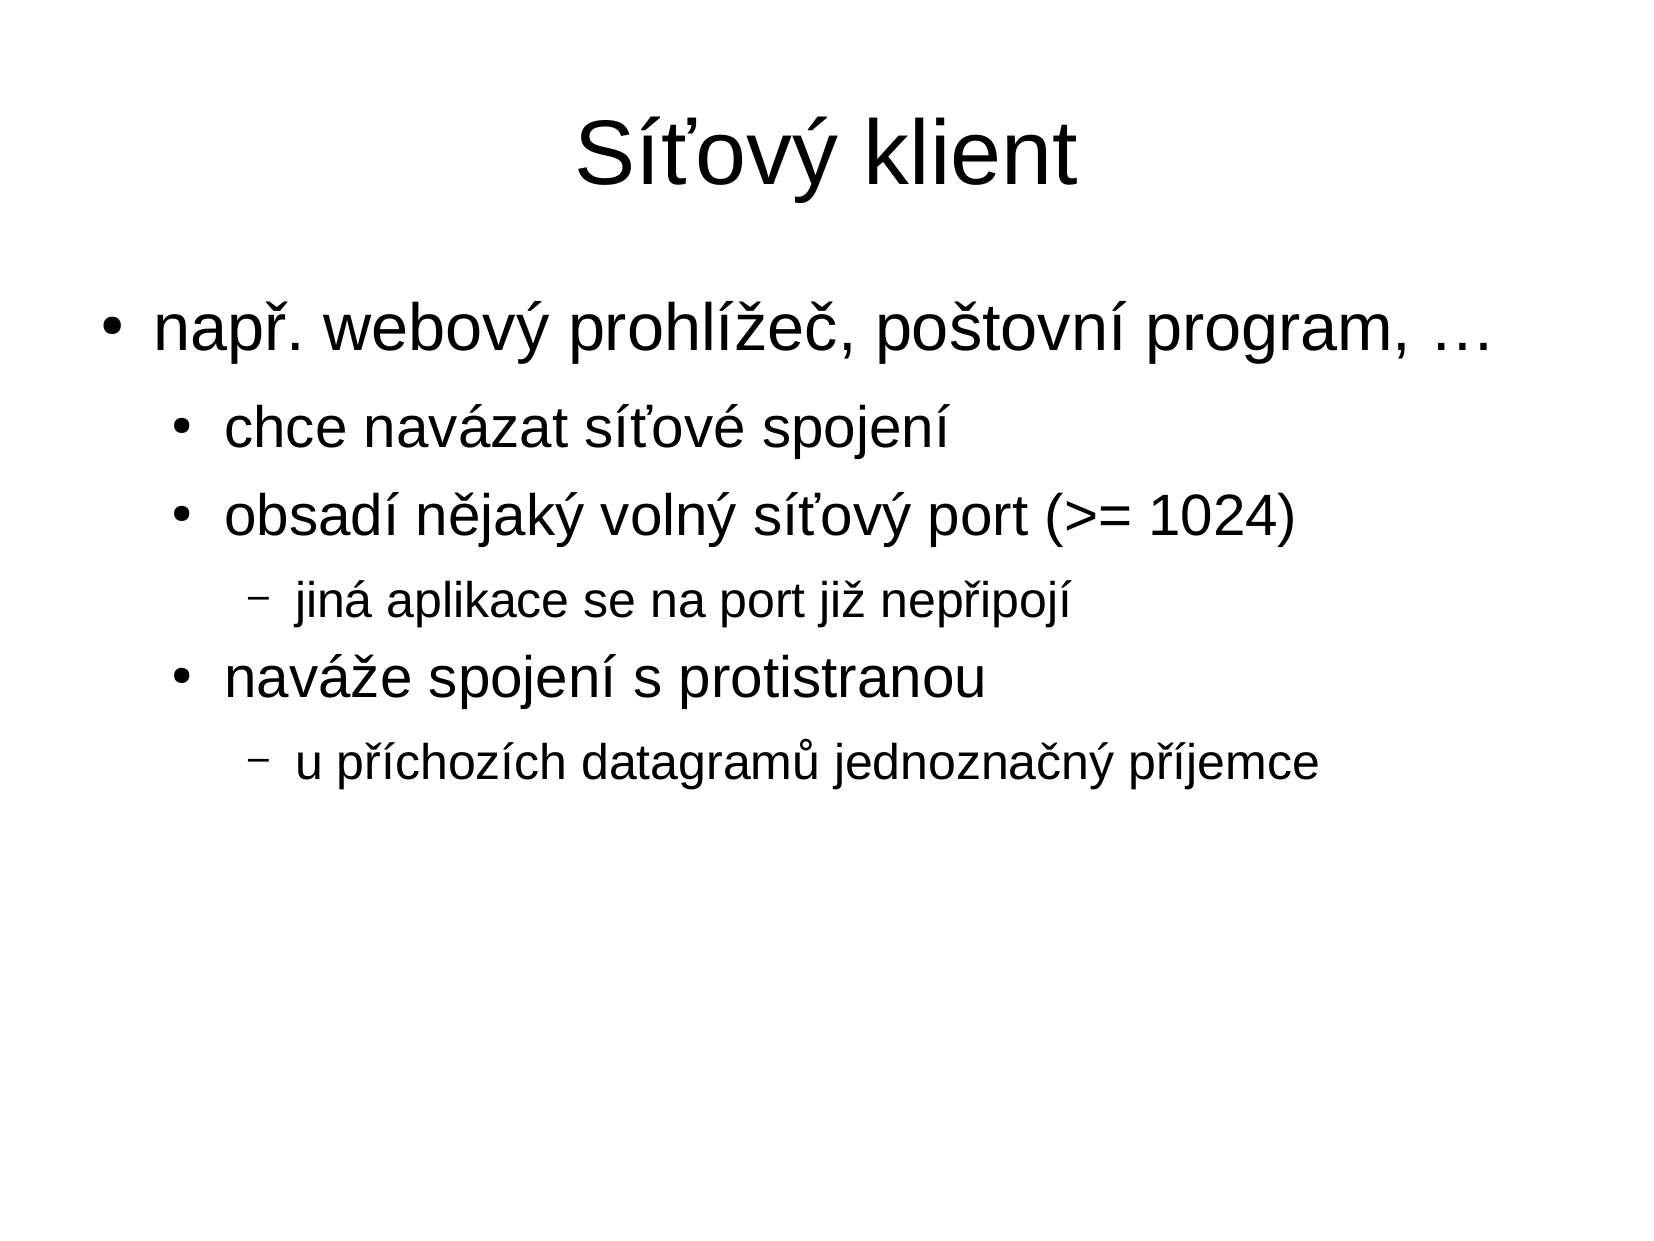

# Síťový klient
např. webový prohlížeč, poštovní program, …
chce navázat síťové spojení
obsadí nějaký volný síťový port (>= 1024)
jiná aplikace se na port již nepřipojí
naváže spojení s protistranou
u příchozích datagramů jednoznačný příjemce